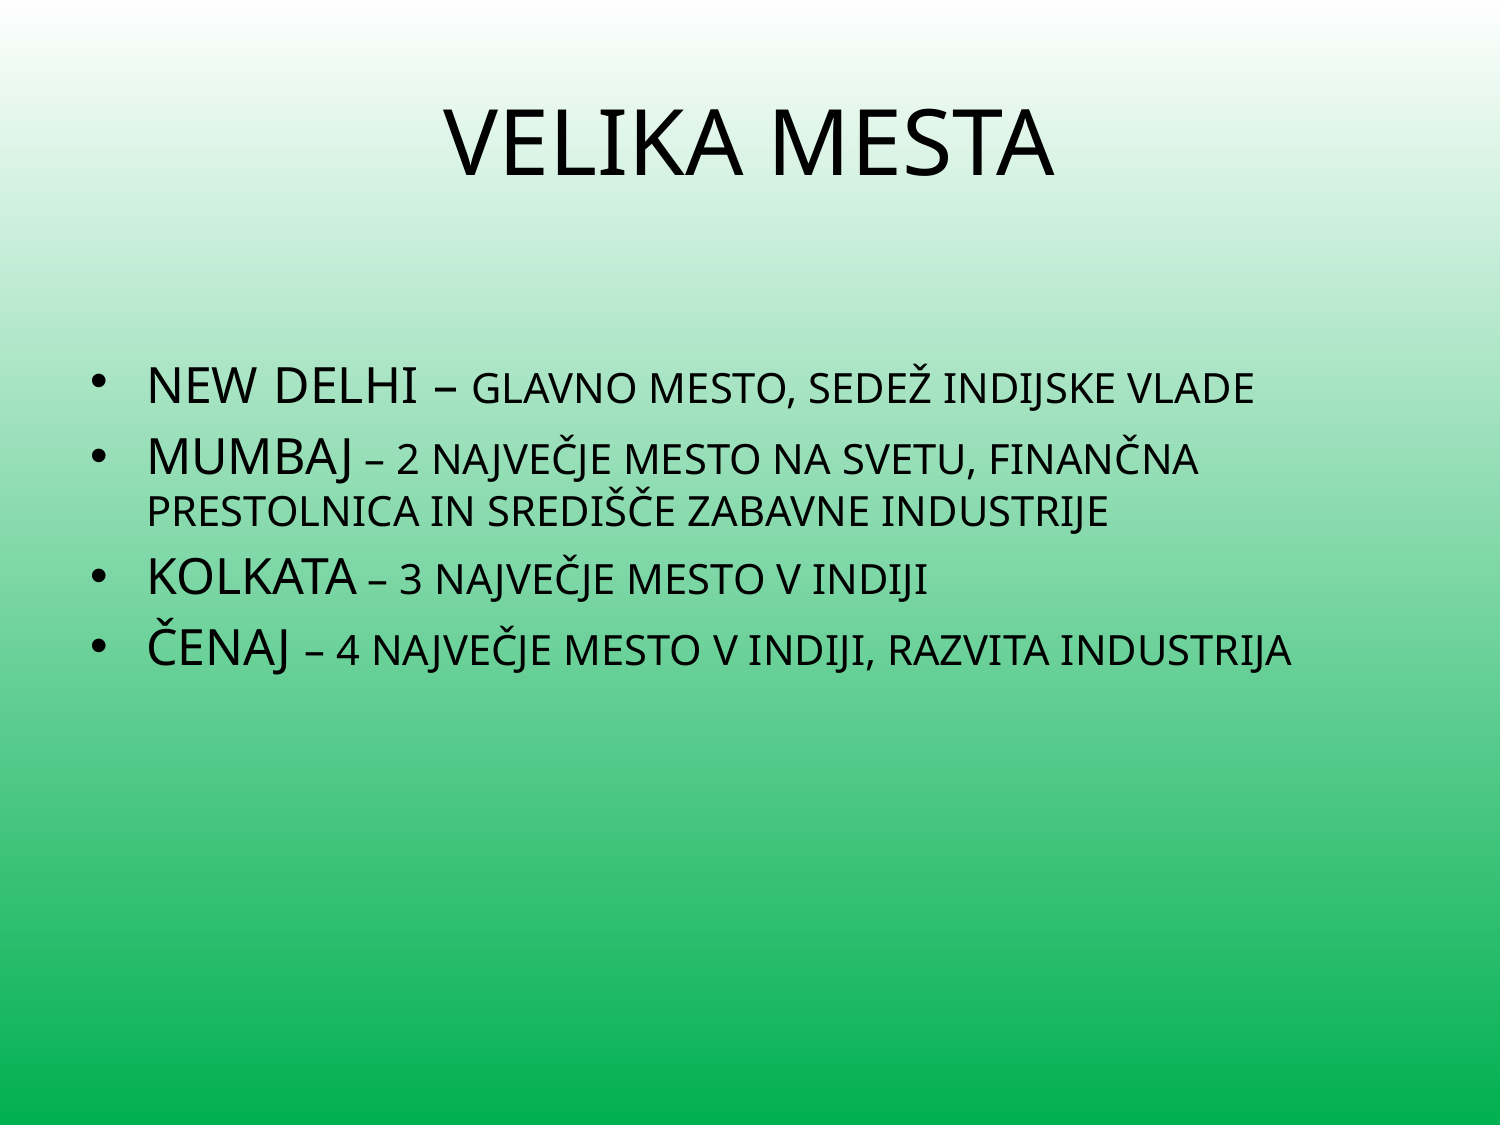

# VELIKA MESTA
NEW DELHI – GLAVNO MESTO, SEDEŽ INDIJSKE VLADE
MUMBAJ – 2 NAJVEČJE MESTO NA SVETU, FINANČNA PRESTOLNICA IN SREDIŠČE ZABAVNE INDUSTRIJE
KOLKATA – 3 NAJVEČJE MESTO V INDIJI
ČENAJ – 4 NAJVEČJE MESTO V INDIJI, RAZVITA INDUSTRIJA